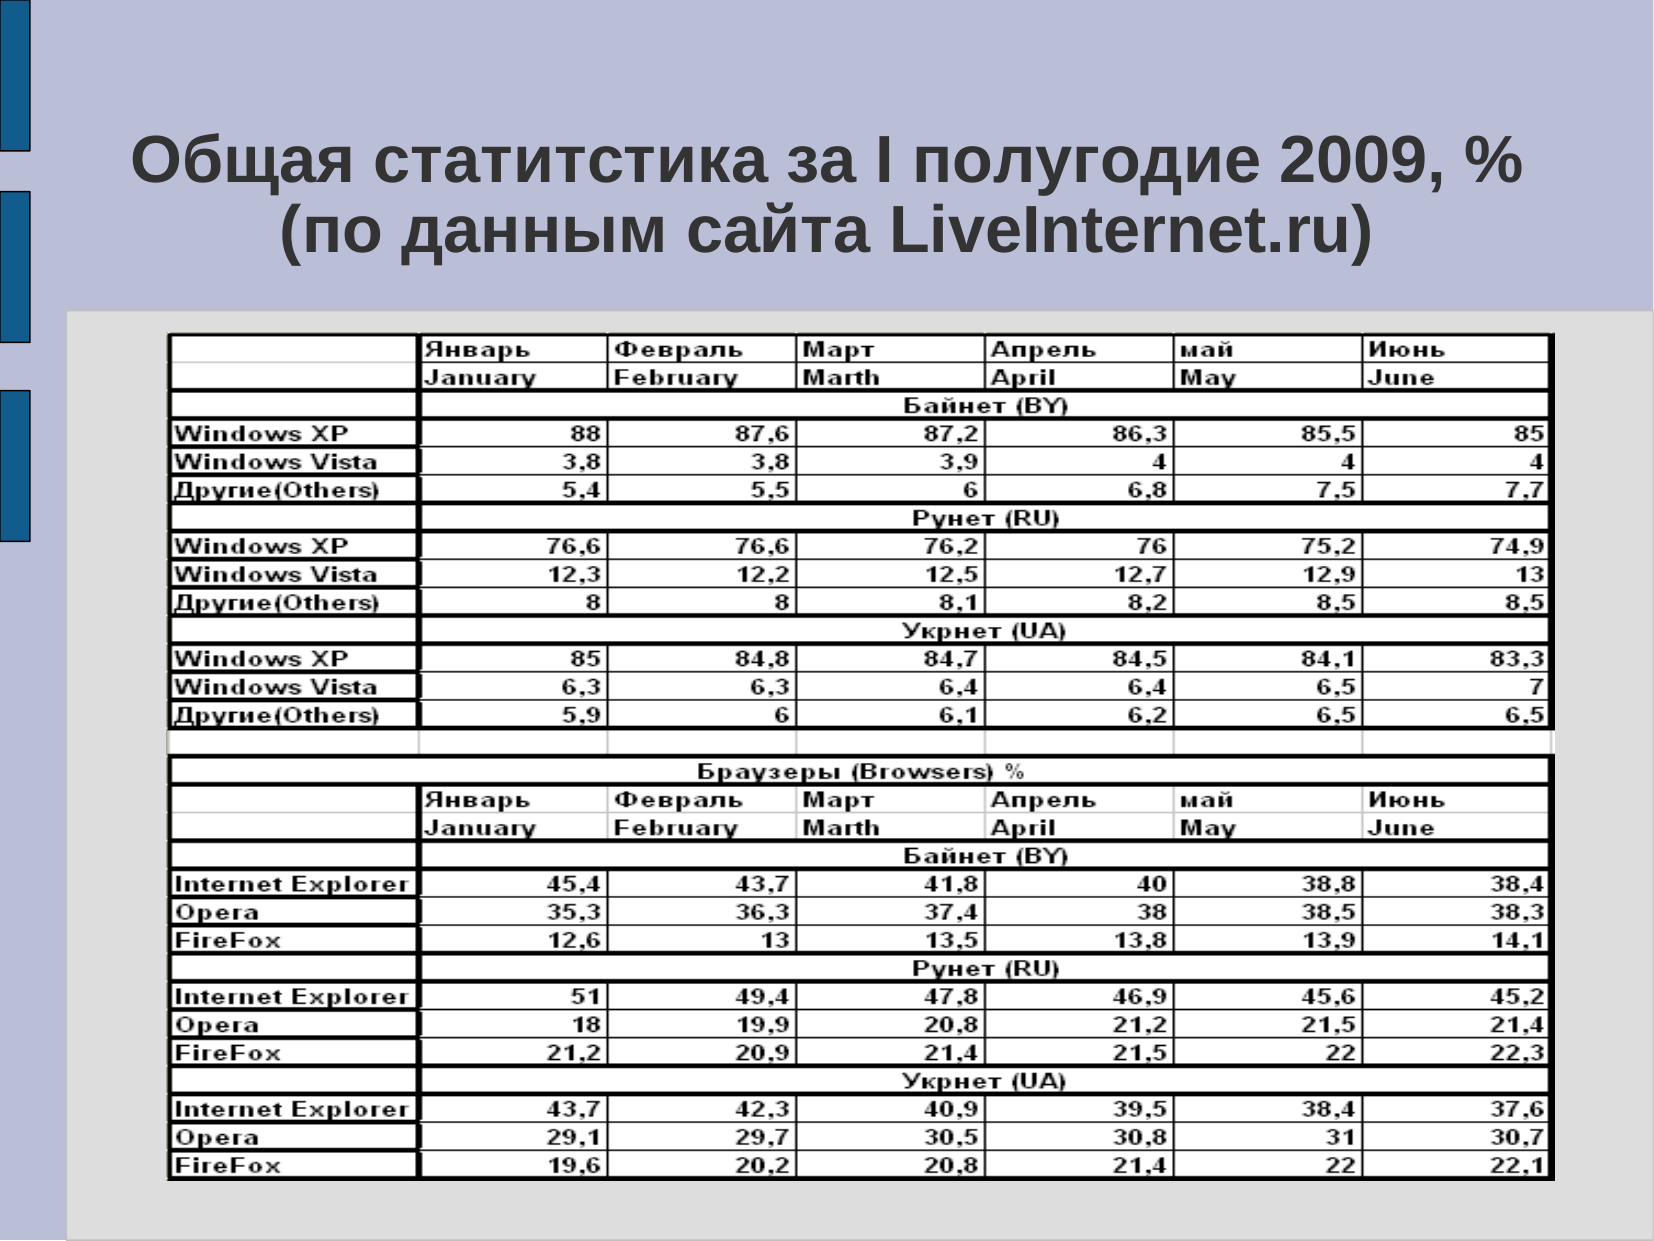

# Общая статитстика за I полугодие 2009, % (по данным сайта LiveInternet.ru)